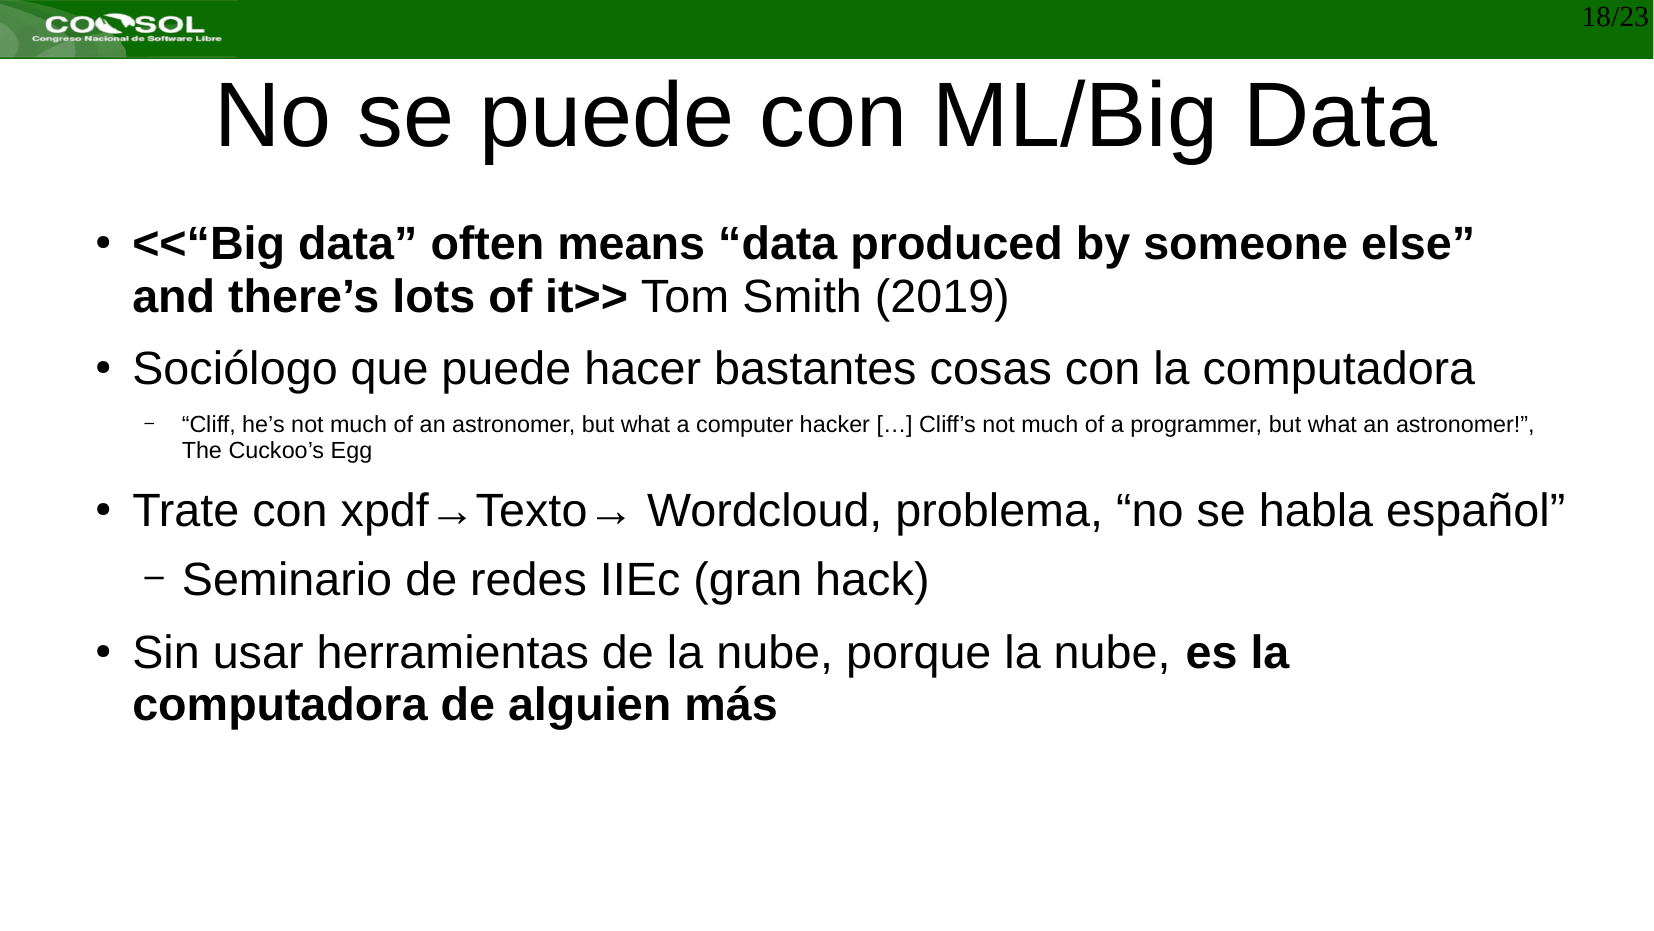

18
# No se puede con ML/Big Data
<<“Big data” often means “data produced by someone else” and there’s lots of it>> Tom Smith (2019)
Sociólogo que puede hacer bastantes cosas con la computadora
“Cliff, he’s not much of an astronomer, but what a computer hacker […] Cliff’s not much of a programmer, but what an astronomer!”, The Cuckoo’s Egg
Trate con xpdf→Texto→ Wordcloud, problema, “no se habla español”
Seminario de redes IIEc (gran hack)
Sin usar herramientas de la nube, porque la nube, es la computadora de alguien más